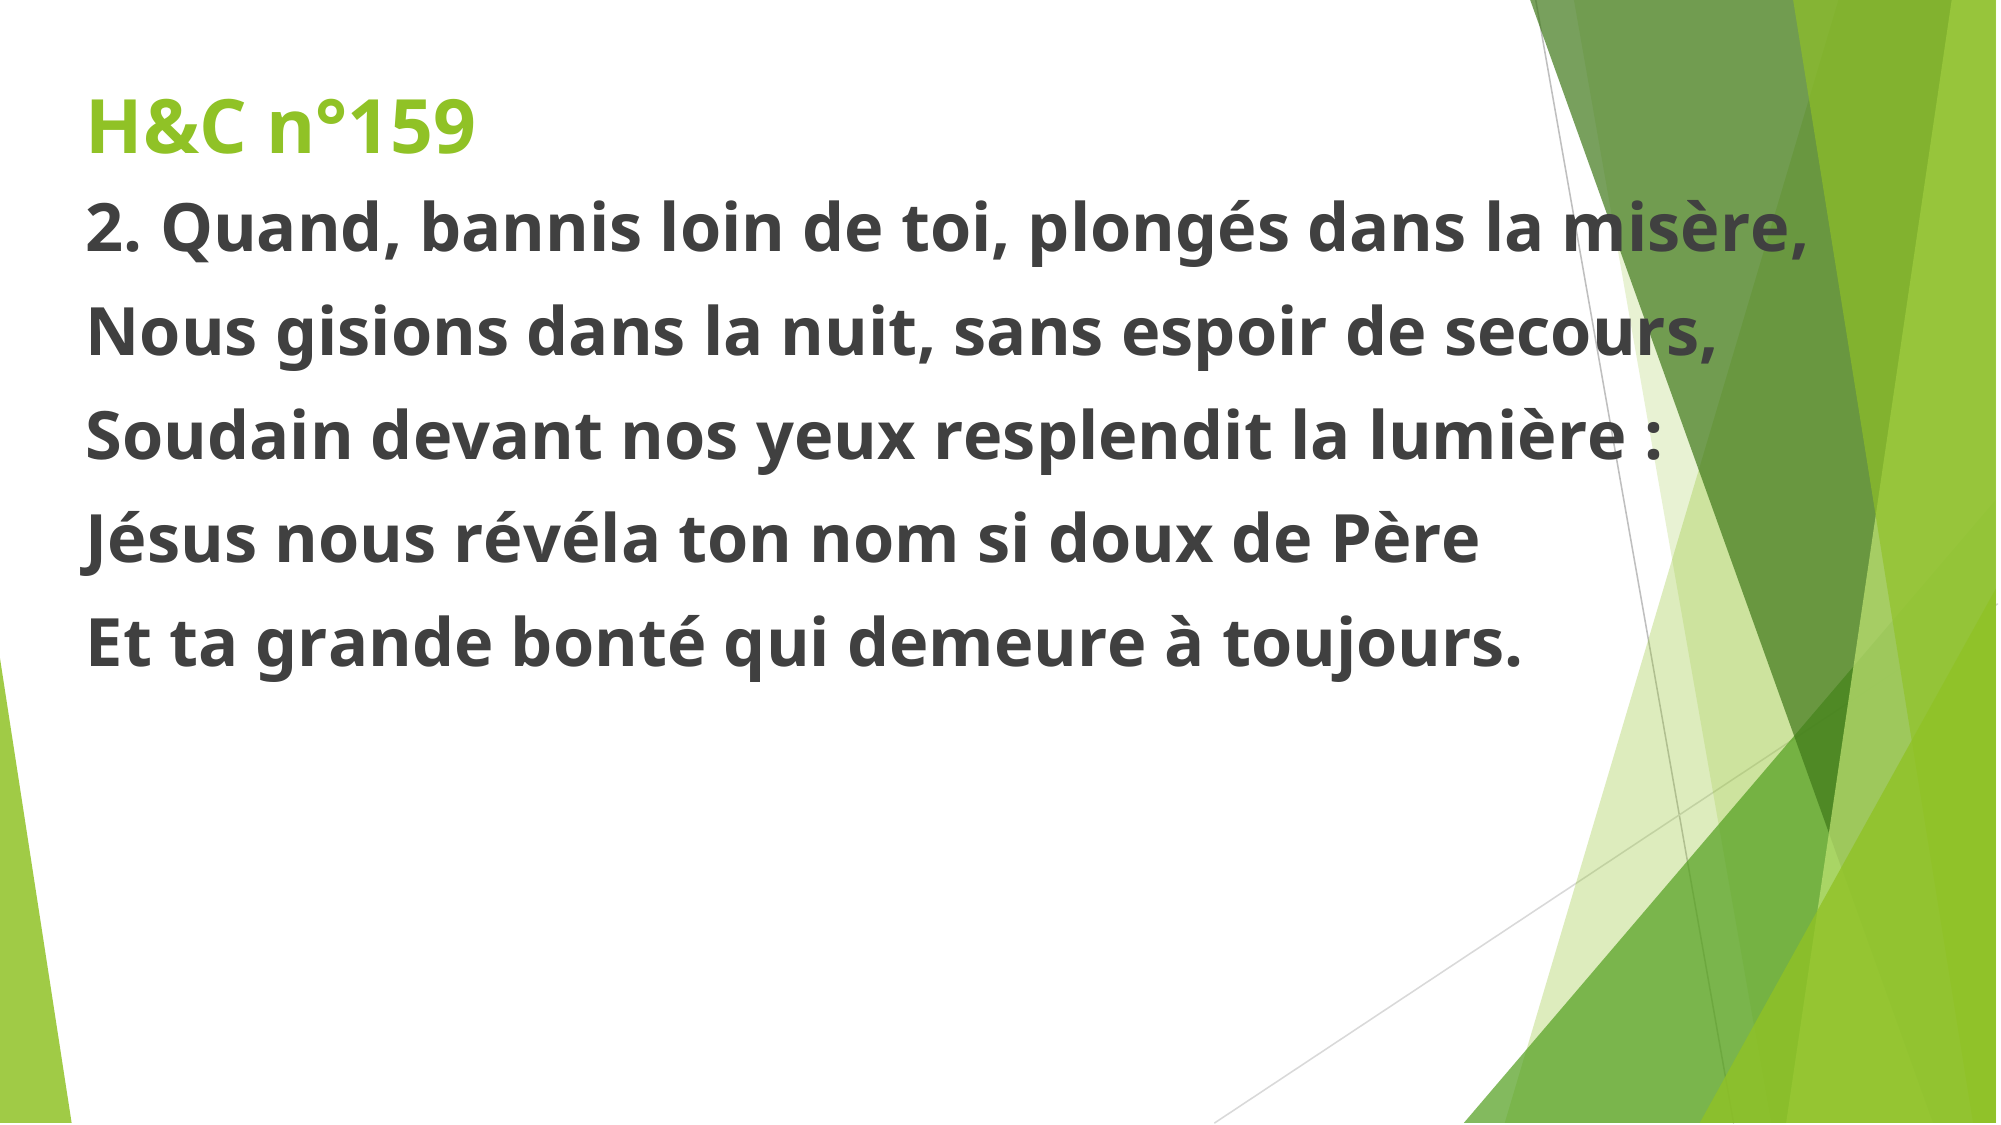

H&C n°159
2. Quand, bannis loin de toi, plongés dans la misère,
Nous gisions dans la nuit, sans espoir de secours,
Soudain devant nos yeux resplendit la lumière :
Jésus nous révéla ton nom si doux de Père
Et ta grande bonté qui demeure à toujours.